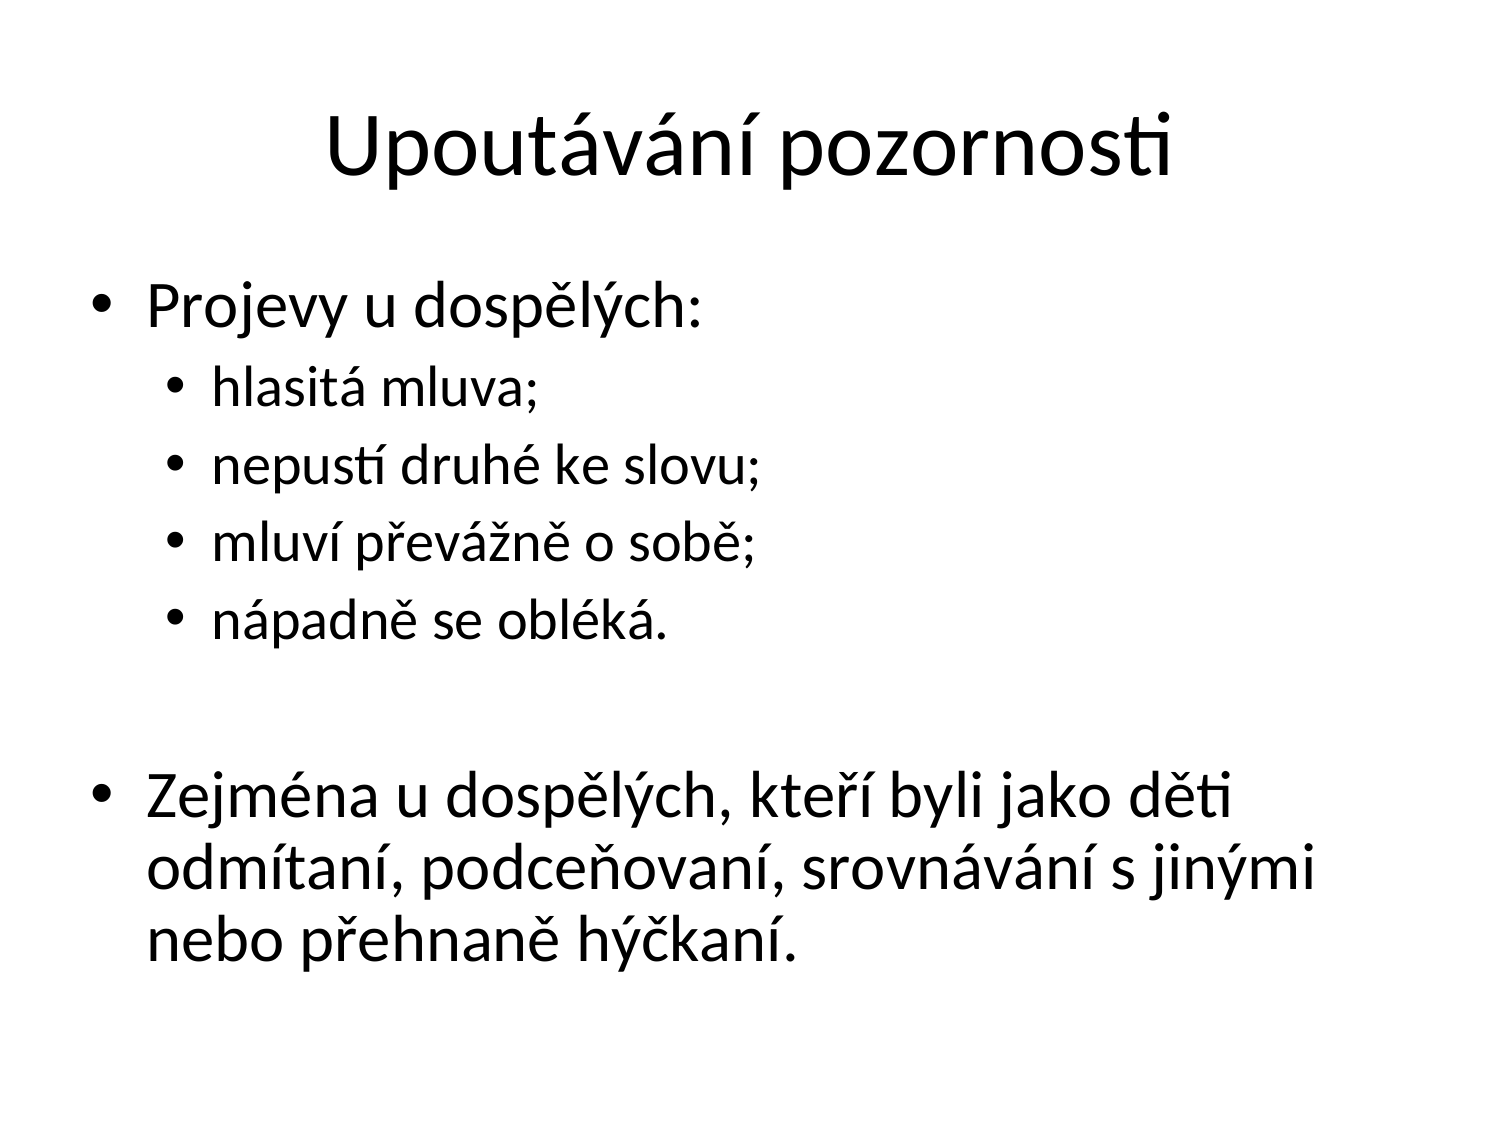

# Upoutávání pozornosti
Projevy u dospělých:
hlasitá mluva;
nepustí druhé ke slovu;
mluví převážně o sobě;
nápadně se obléká.
Zejména u dospělých, kteří byli jako děti odmítaní, podceňovaní, srovnávání s jinými nebo přehnaně hýčkaní.